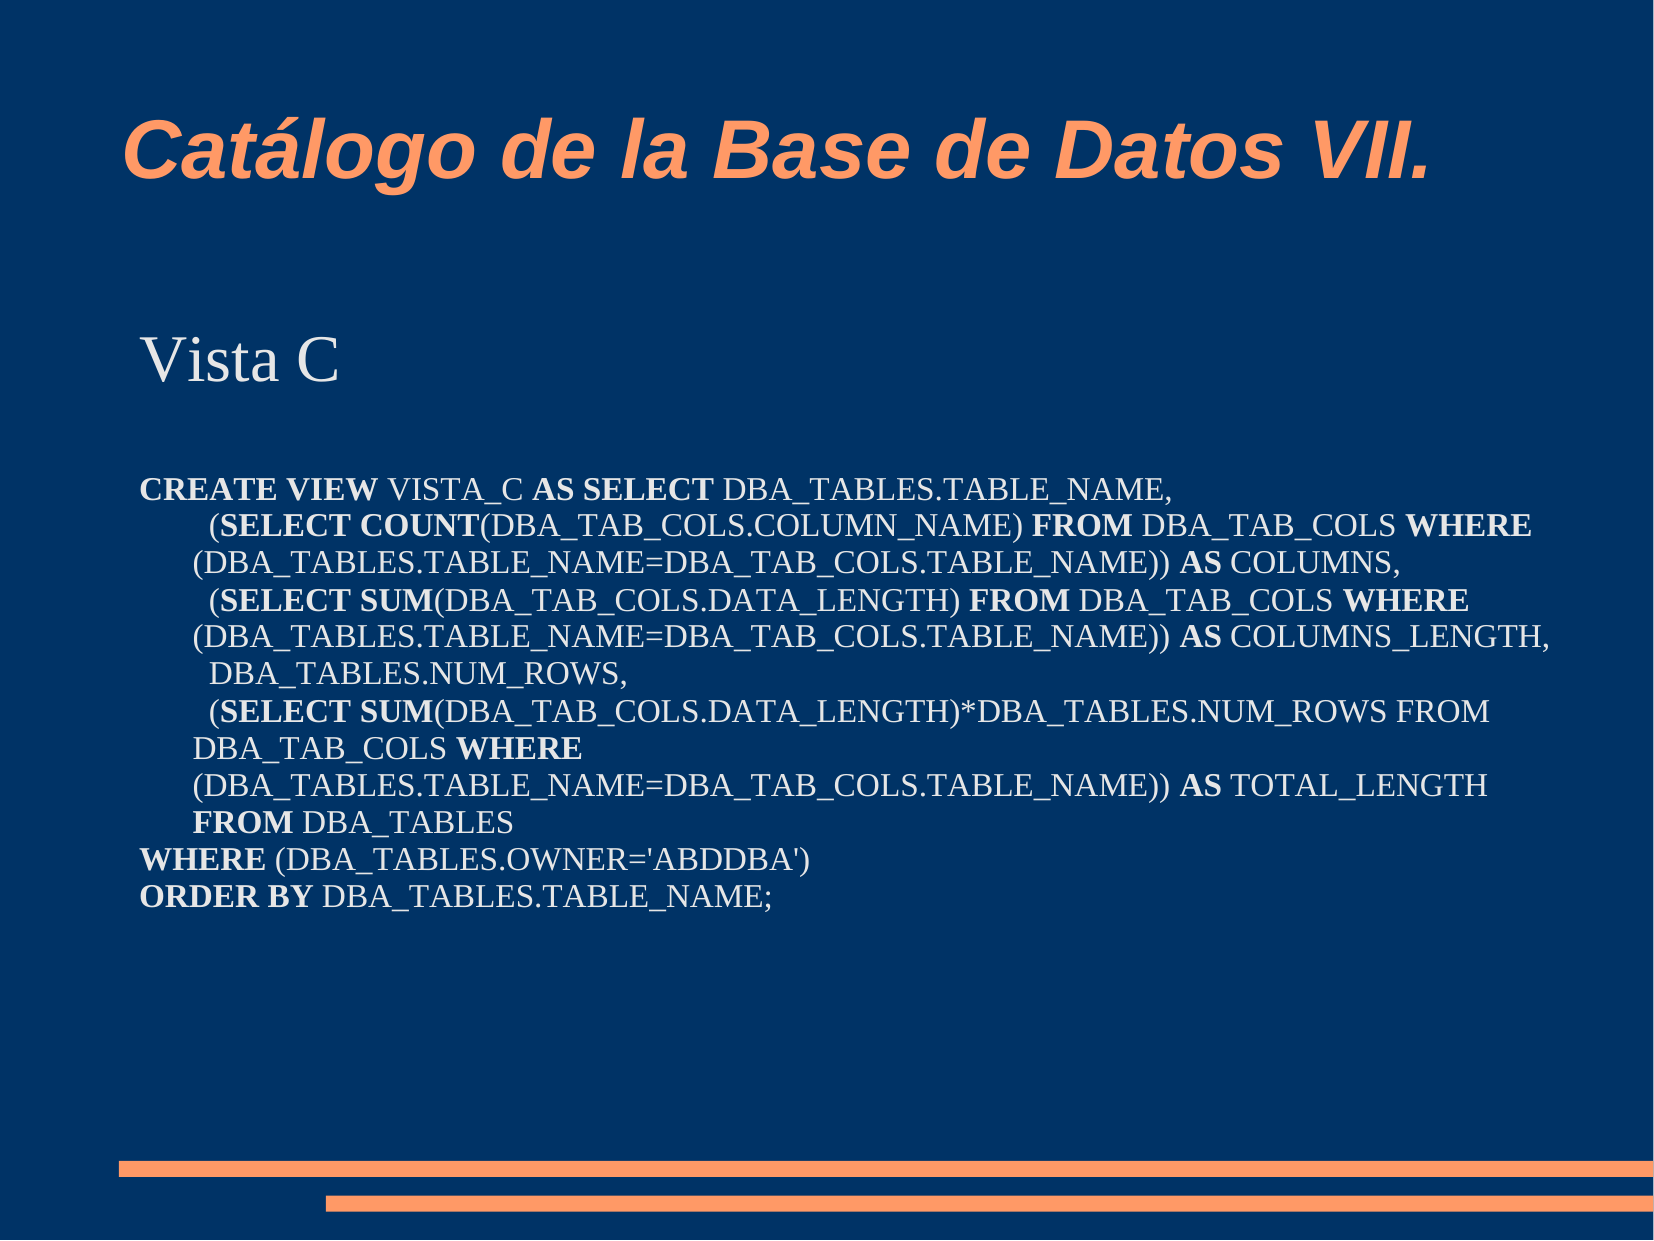

# Catálogo de la Base de Datos VII.
Vista C
CREATE VIEW VISTA_C AS SELECT DBA_TABLES.TABLE_NAME,
 (SELECT COUNT(DBA_TAB_COLS.COLUMN_NAME) FROM DBA_TAB_COLS WHERE (DBA_TABLES.TABLE_NAME=DBA_TAB_COLS.TABLE_NAME)) AS COLUMNS,
 (SELECT SUM(DBA_TAB_COLS.DATA_LENGTH) FROM DBA_TAB_COLS WHERE (DBA_TABLES.TABLE_NAME=DBA_TAB_COLS.TABLE_NAME)) AS COLUMNS_LENGTH,
 DBA_TABLES.NUM_ROWS,
 (SELECT SUM(DBA_TAB_COLS.DATA_LENGTH)*DBA_TABLES.NUM_ROWS FROM DBA_TAB_COLS WHERE (DBA_TABLES.TABLE_NAME=DBA_TAB_COLS.TABLE_NAME)) AS TOTAL_LENGTH
FROM DBA_TABLES
WHERE (DBA_TABLES.OWNER='ABDDBA')
ORDER BY DBA_TABLES.TABLE_NAME;